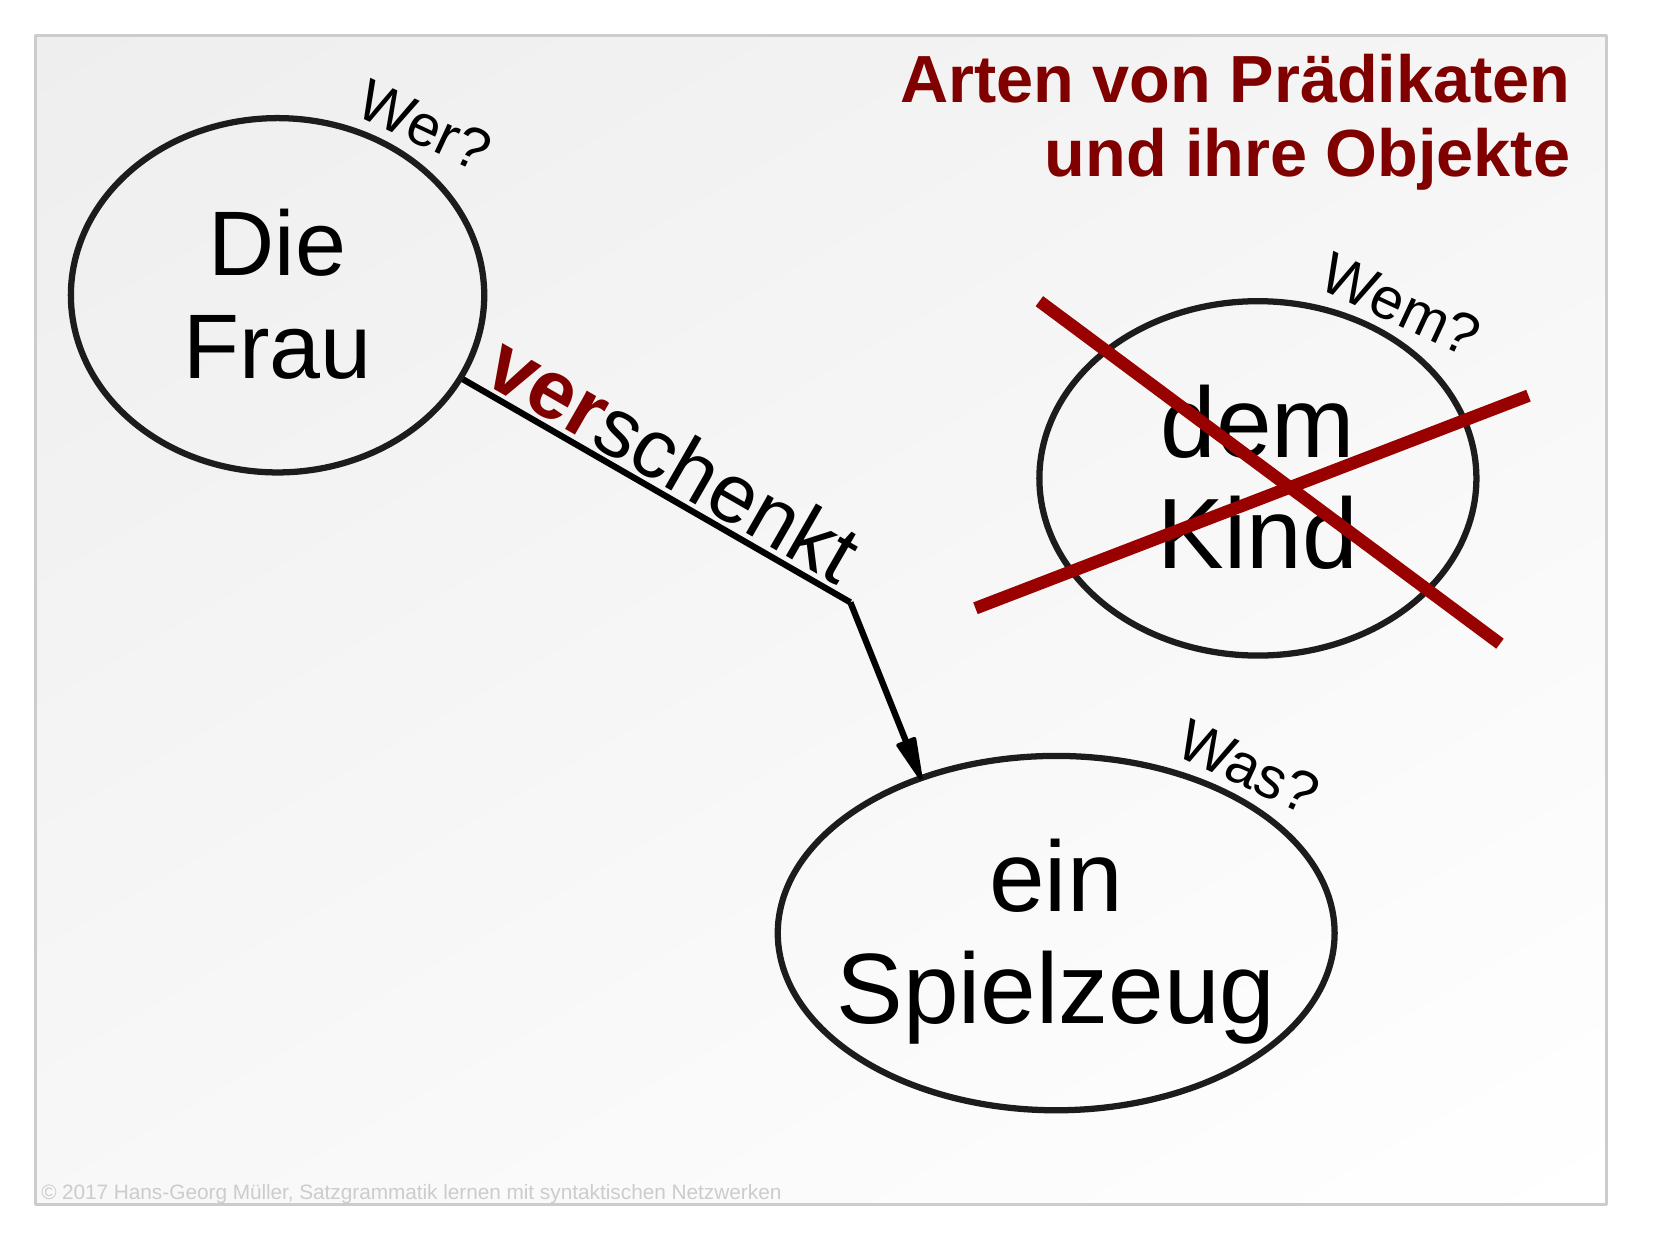

# Arten von Prädikaten und ihre Objekte
Wer?
Die
Frau
Wem?
dem
Kind
verschenkt
Was?
ein
Spielzeug